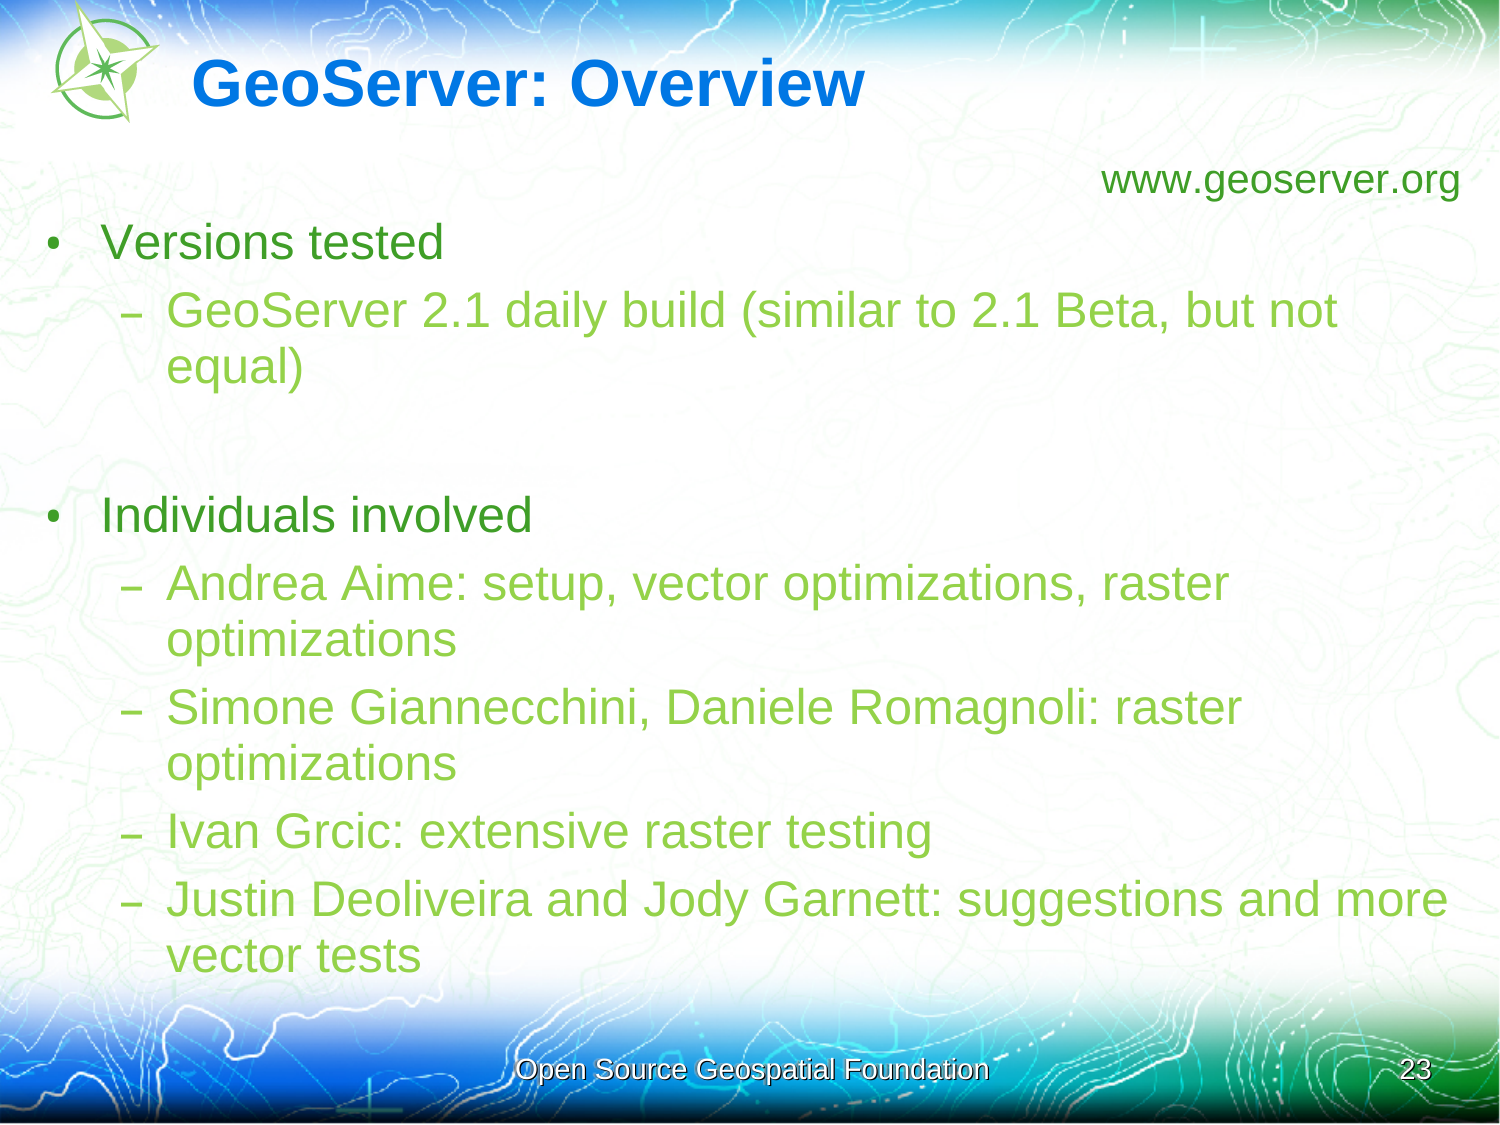

# GeoServer: Overview
www.geoserver.org
Versions tested
GeoServer 2.1 daily build (similar to 2.1 Beta, but not equal)
Individuals involved
Andrea Aime: setup, vector optimizations, raster optimizations
Simone Giannecchini, Daniele Romagnoli: raster optimizations
Ivan Grcic: extensive raster testing
Justin Deoliveira and Jody Garnett: suggestions and more vector tests
Open Source Geospatial Foundation
23